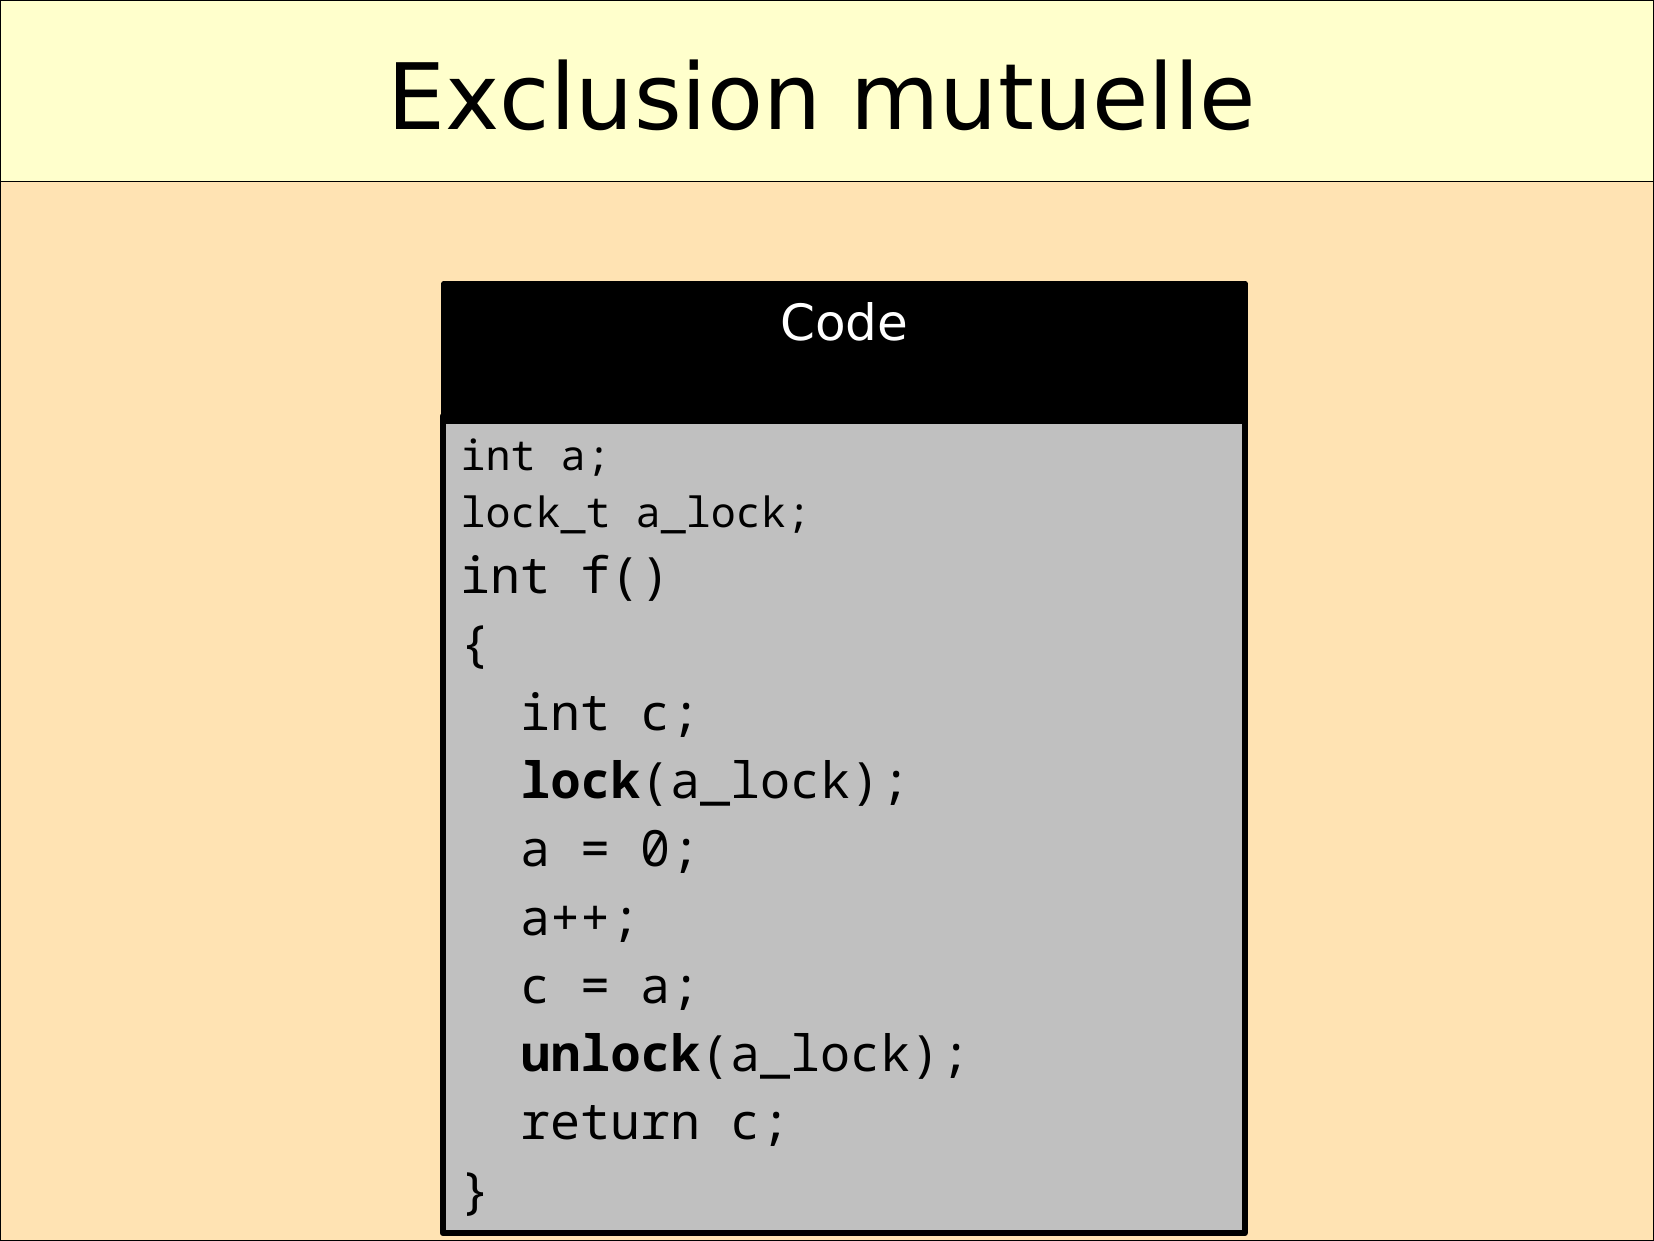

# Exclusion mutuelle
Code
int a;
lock_t a_lock;
int f()
{
 int c;
 lock(a_lock);
 a = 0;
 a++;
 c = a;
 unlock(a_lock);
 return c;
}